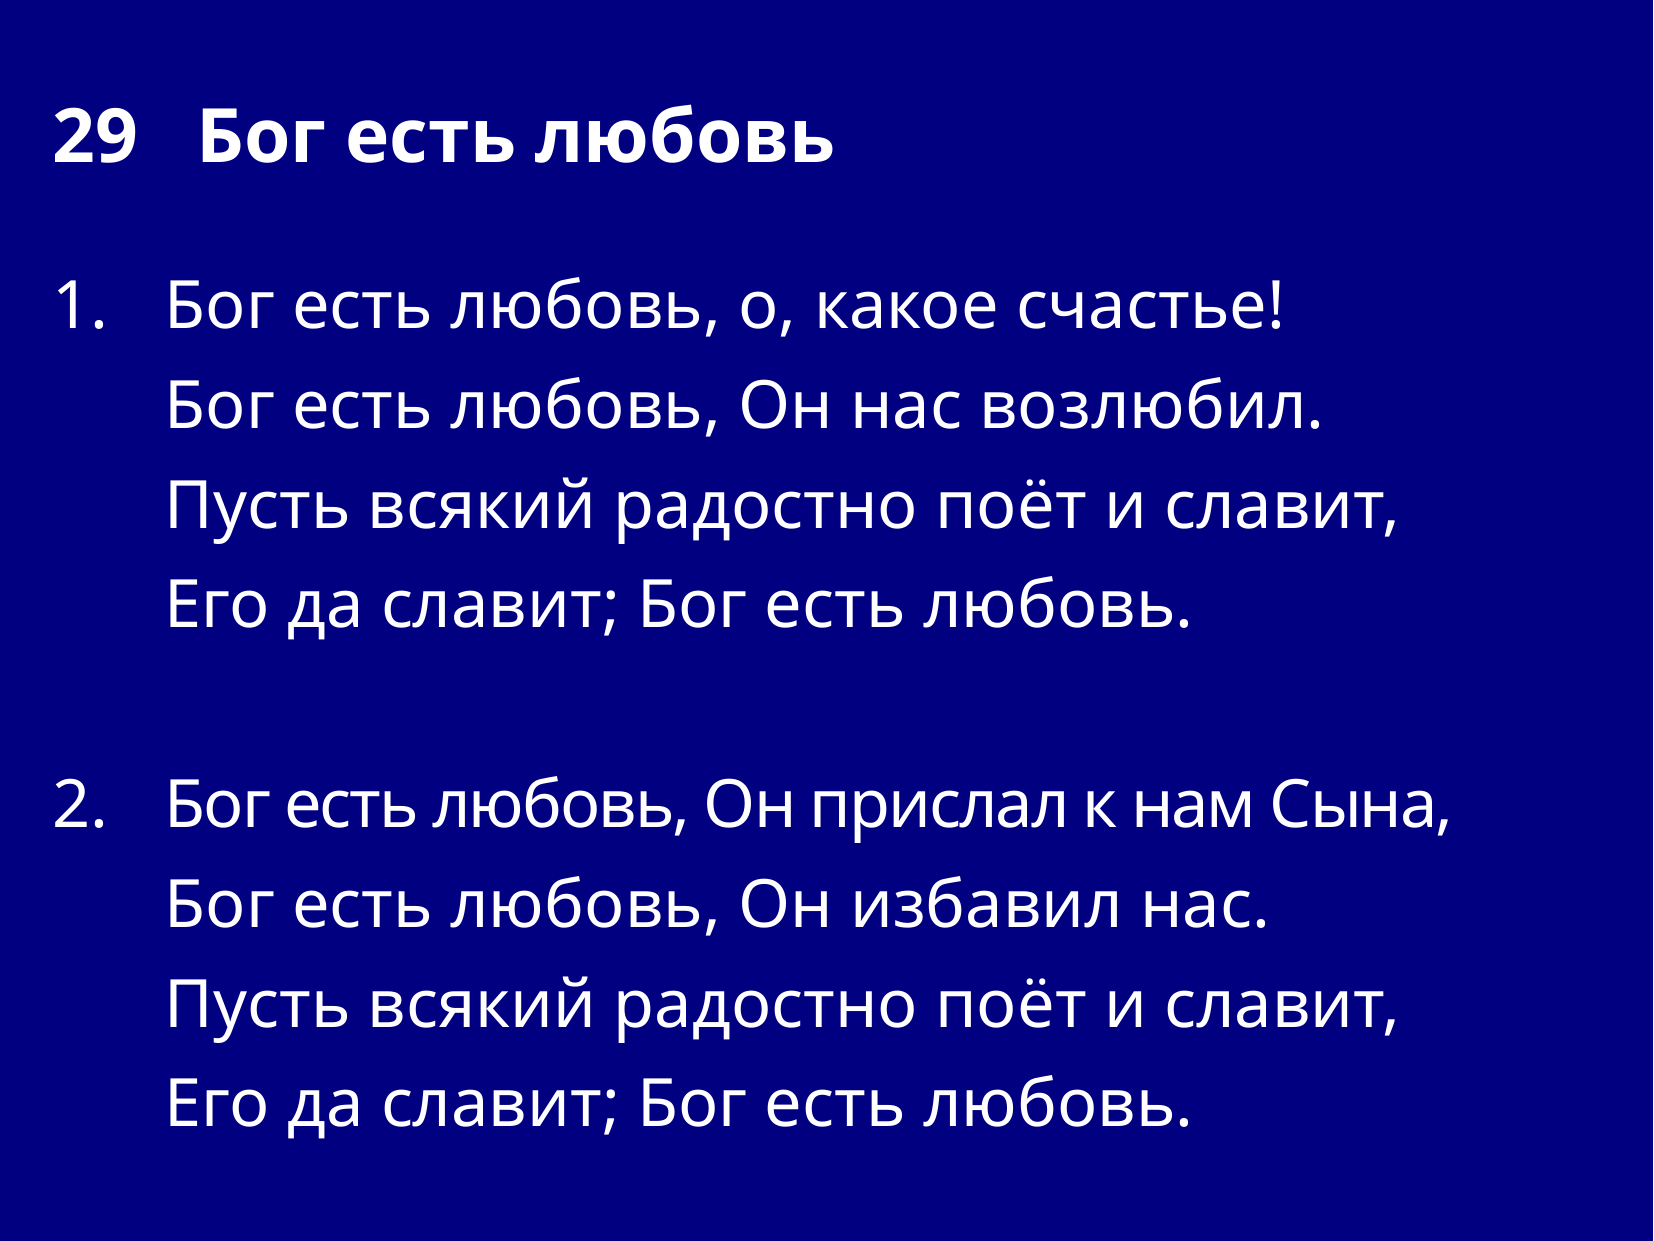

29 Бог есть любовь
1.	Бог есть любовь, о, какое счастье!
	Бог есть любовь, Он нас возлюбил.
	Пусть всякий радостно поёт и славит,
	Его да славит; Бог есть любовь.
2.	Бог есть любовь, Он прислал к нам Сына,
	Бог есть любовь, Он избавил нас.
	Пусть всякий радостно поёт и славит,
	Его да славит; Бог есть любовь.